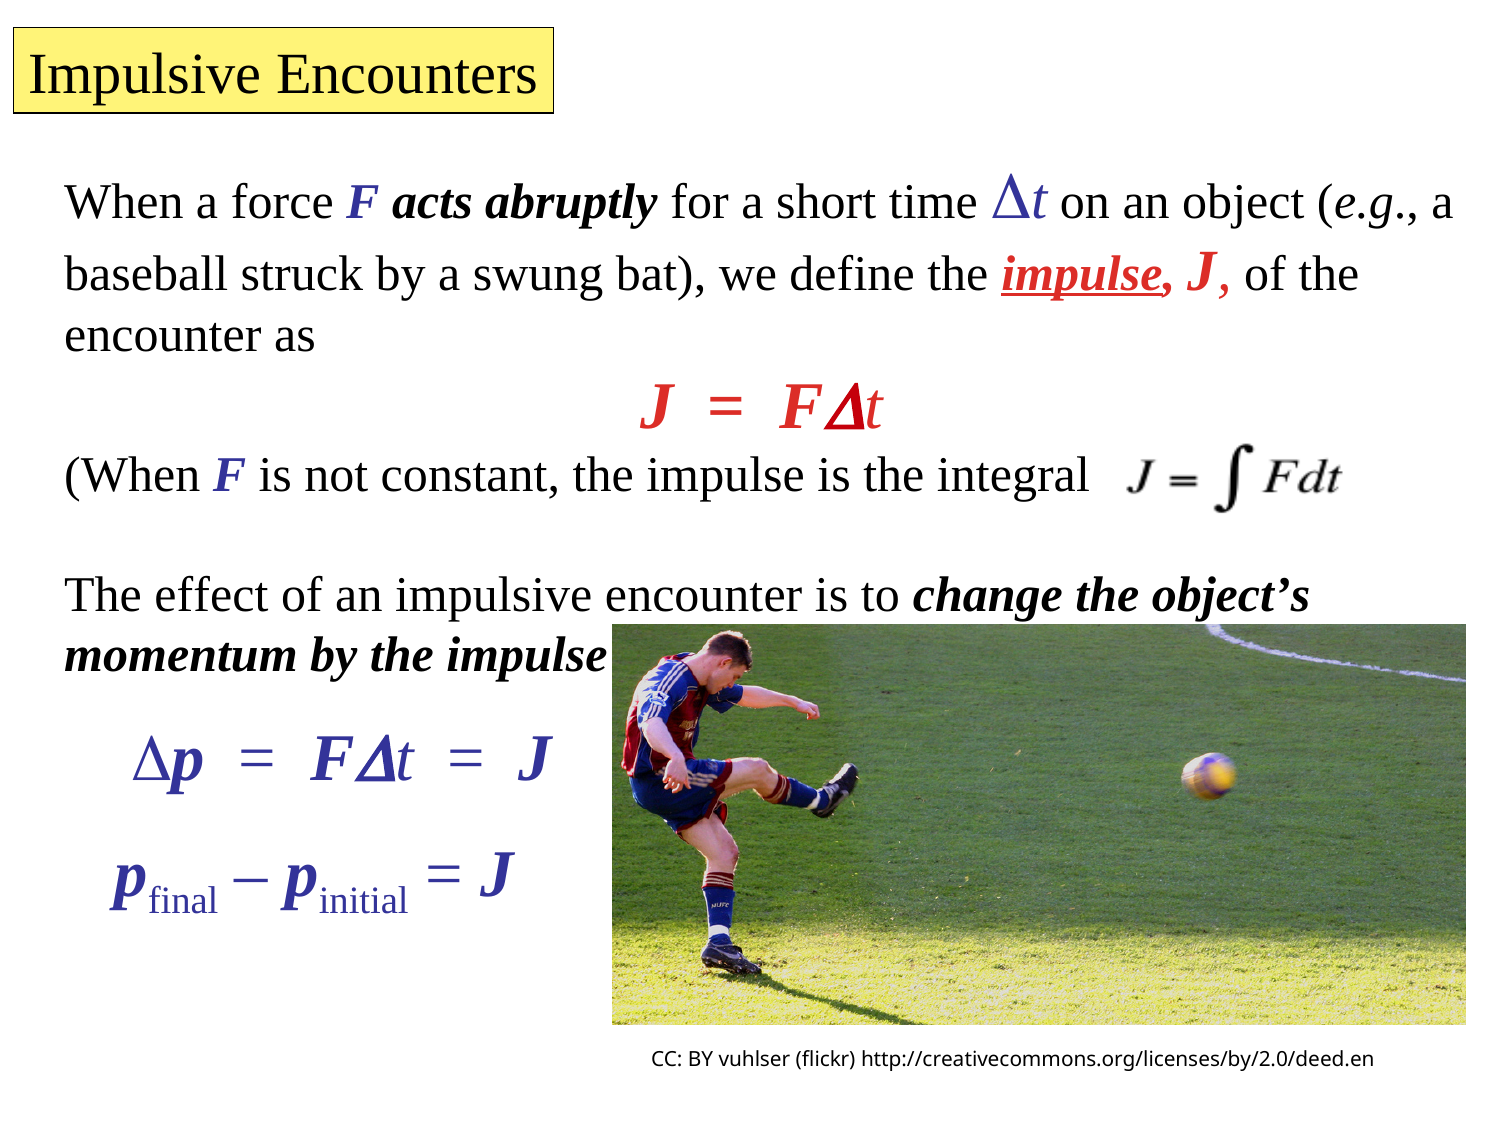

Impulsive Encounters
When a force F acts abruptly for a short time Δt on an object (e.g., a baseball struck by a swung bat), we define the impulse, J, of the encounter as
J = FΔt
(When F is not constant, the impulse is the integral
The effect of an impulsive encounter is to change the object’s momentum by the impulse
Δp = FΔt = J
 pfinal – pinitial = J
CC: BY vuhlser (flickr) http://creativecommons.org/licenses/by/2.0/deed.en